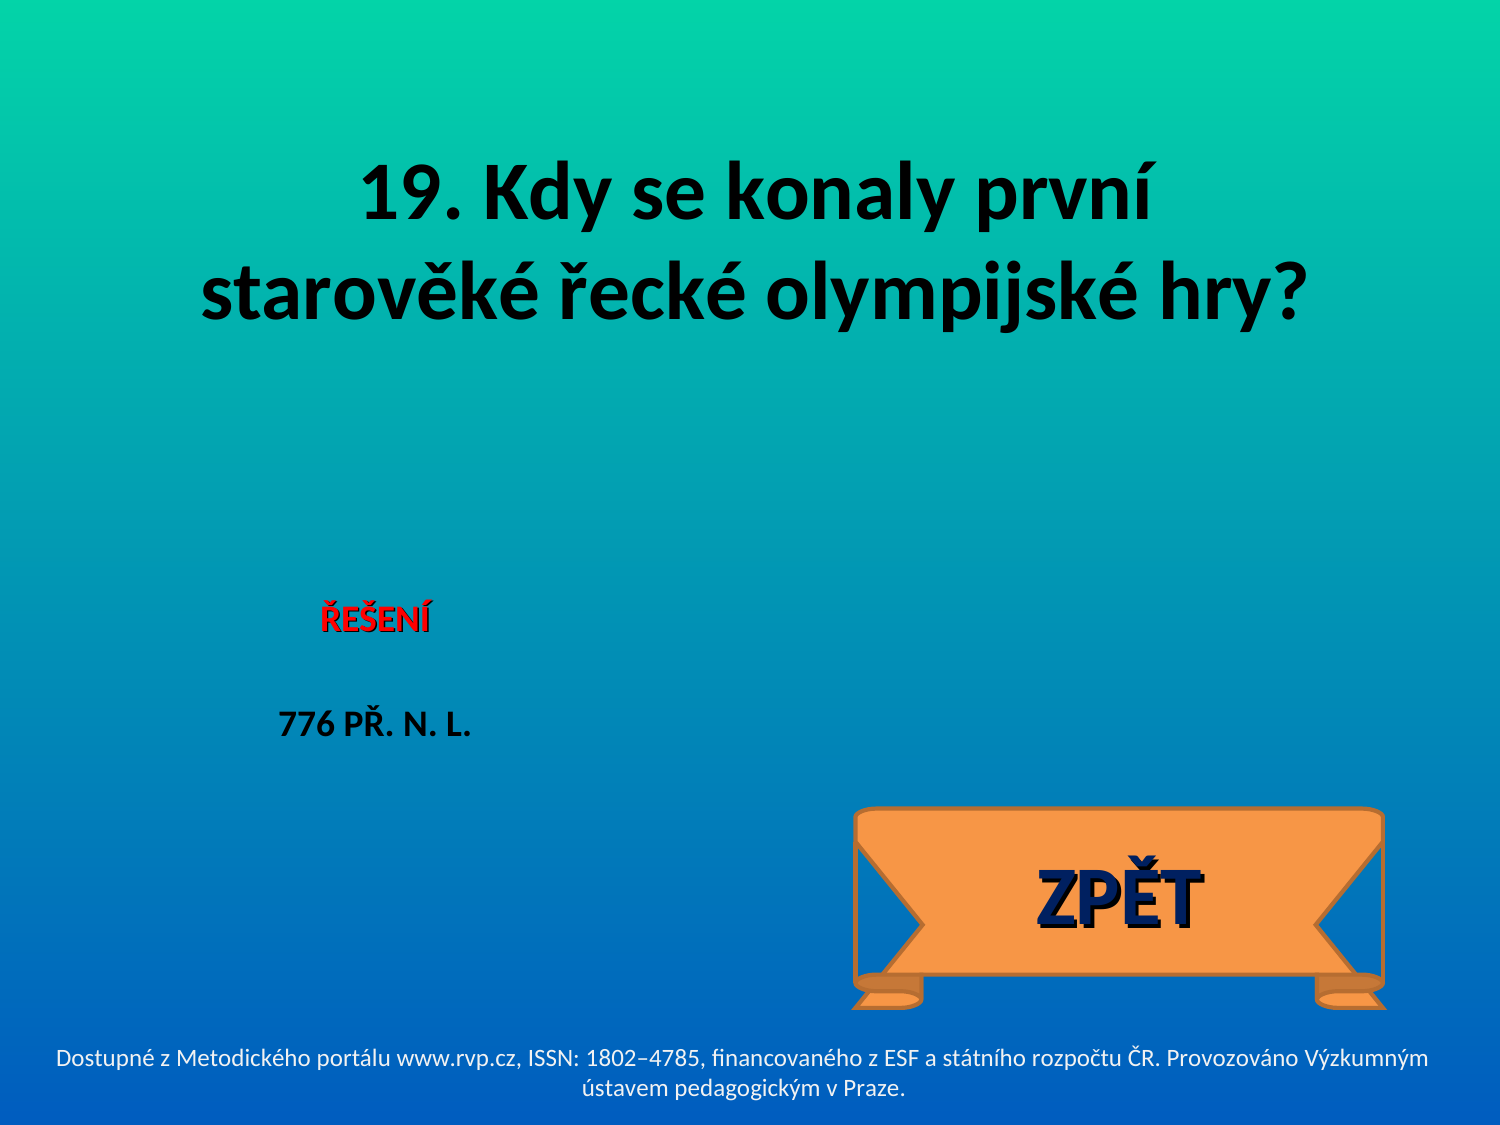

19. Kdy se konaly první starověké řecké olympijské hry?
ŘEŠENÍ
776 PŘ. N. L.
ZPĚT
Dostupné z Metodického portálu www.rvp.cz, ISSN: 1802–4785, financovaného z ESF a státního rozpočtu ČR. Provozováno Výzkumným ústavem pedagogickým v Praze.